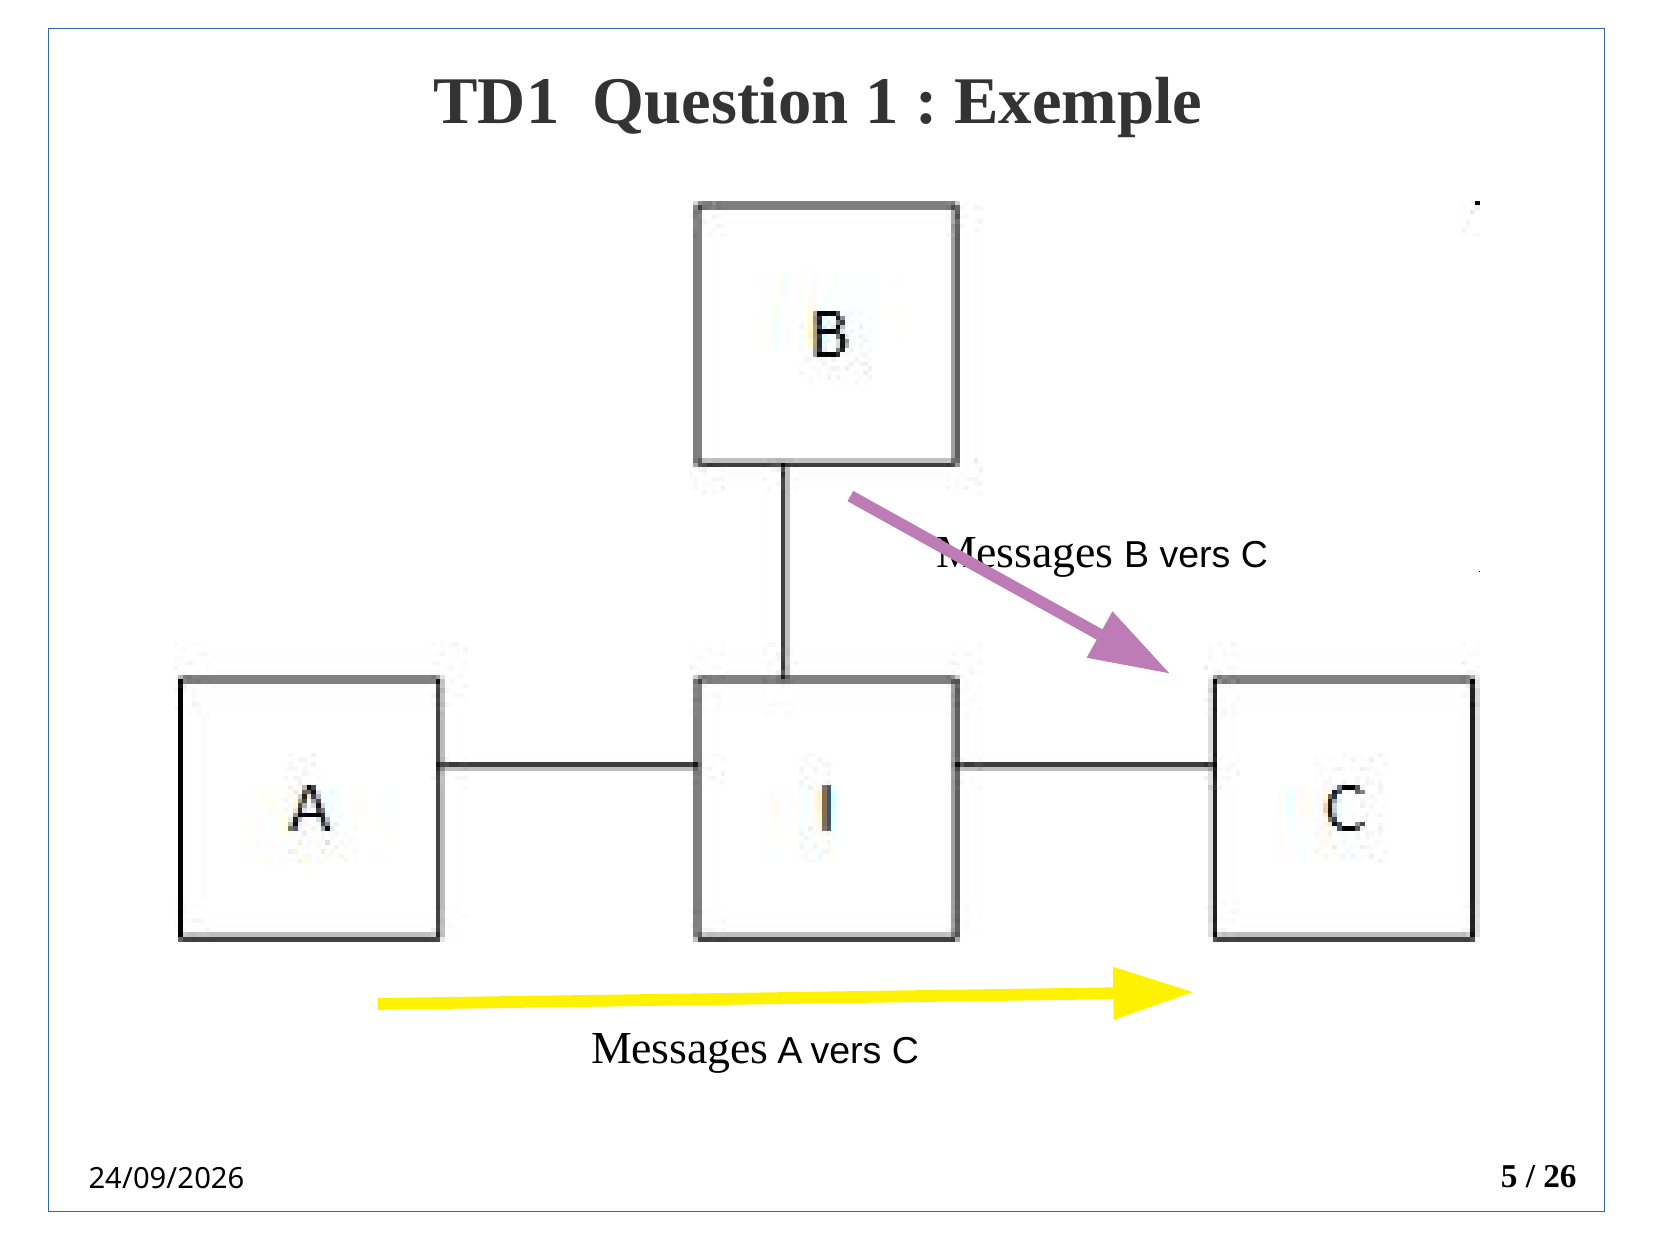

# TD1 Question 1 : Exemple
Messages B vers C
Messages A vers C
5